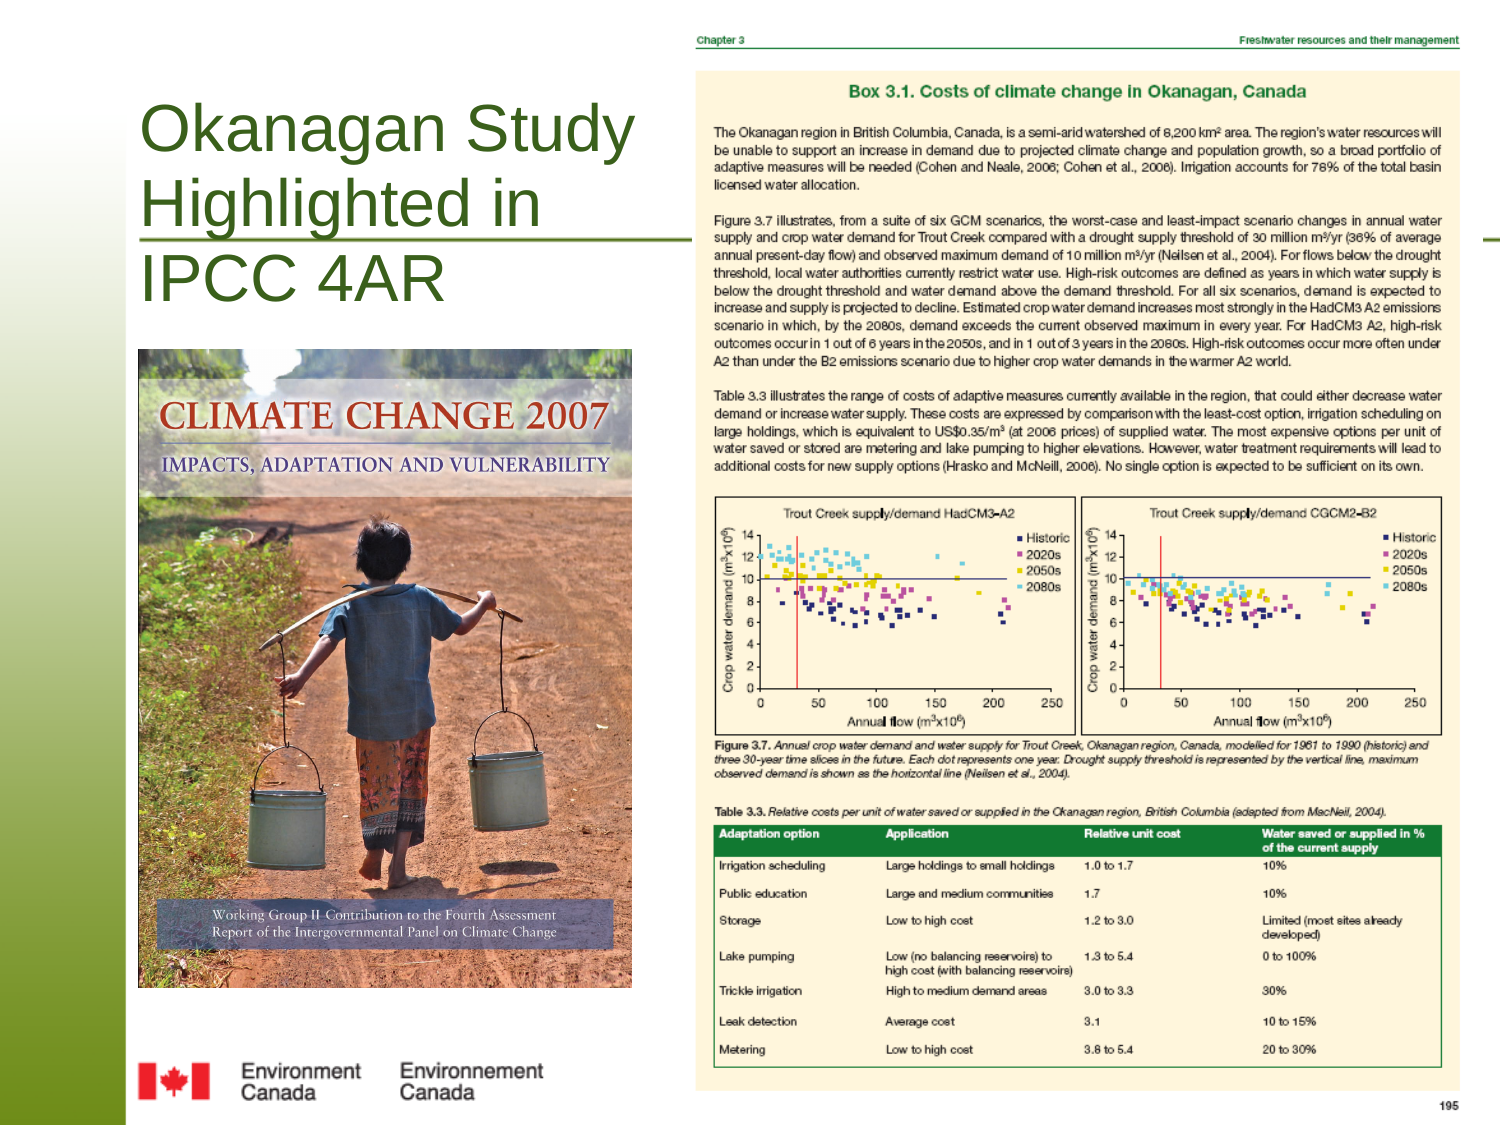

# Okanagan Study Highlighted in IPCC 4AR